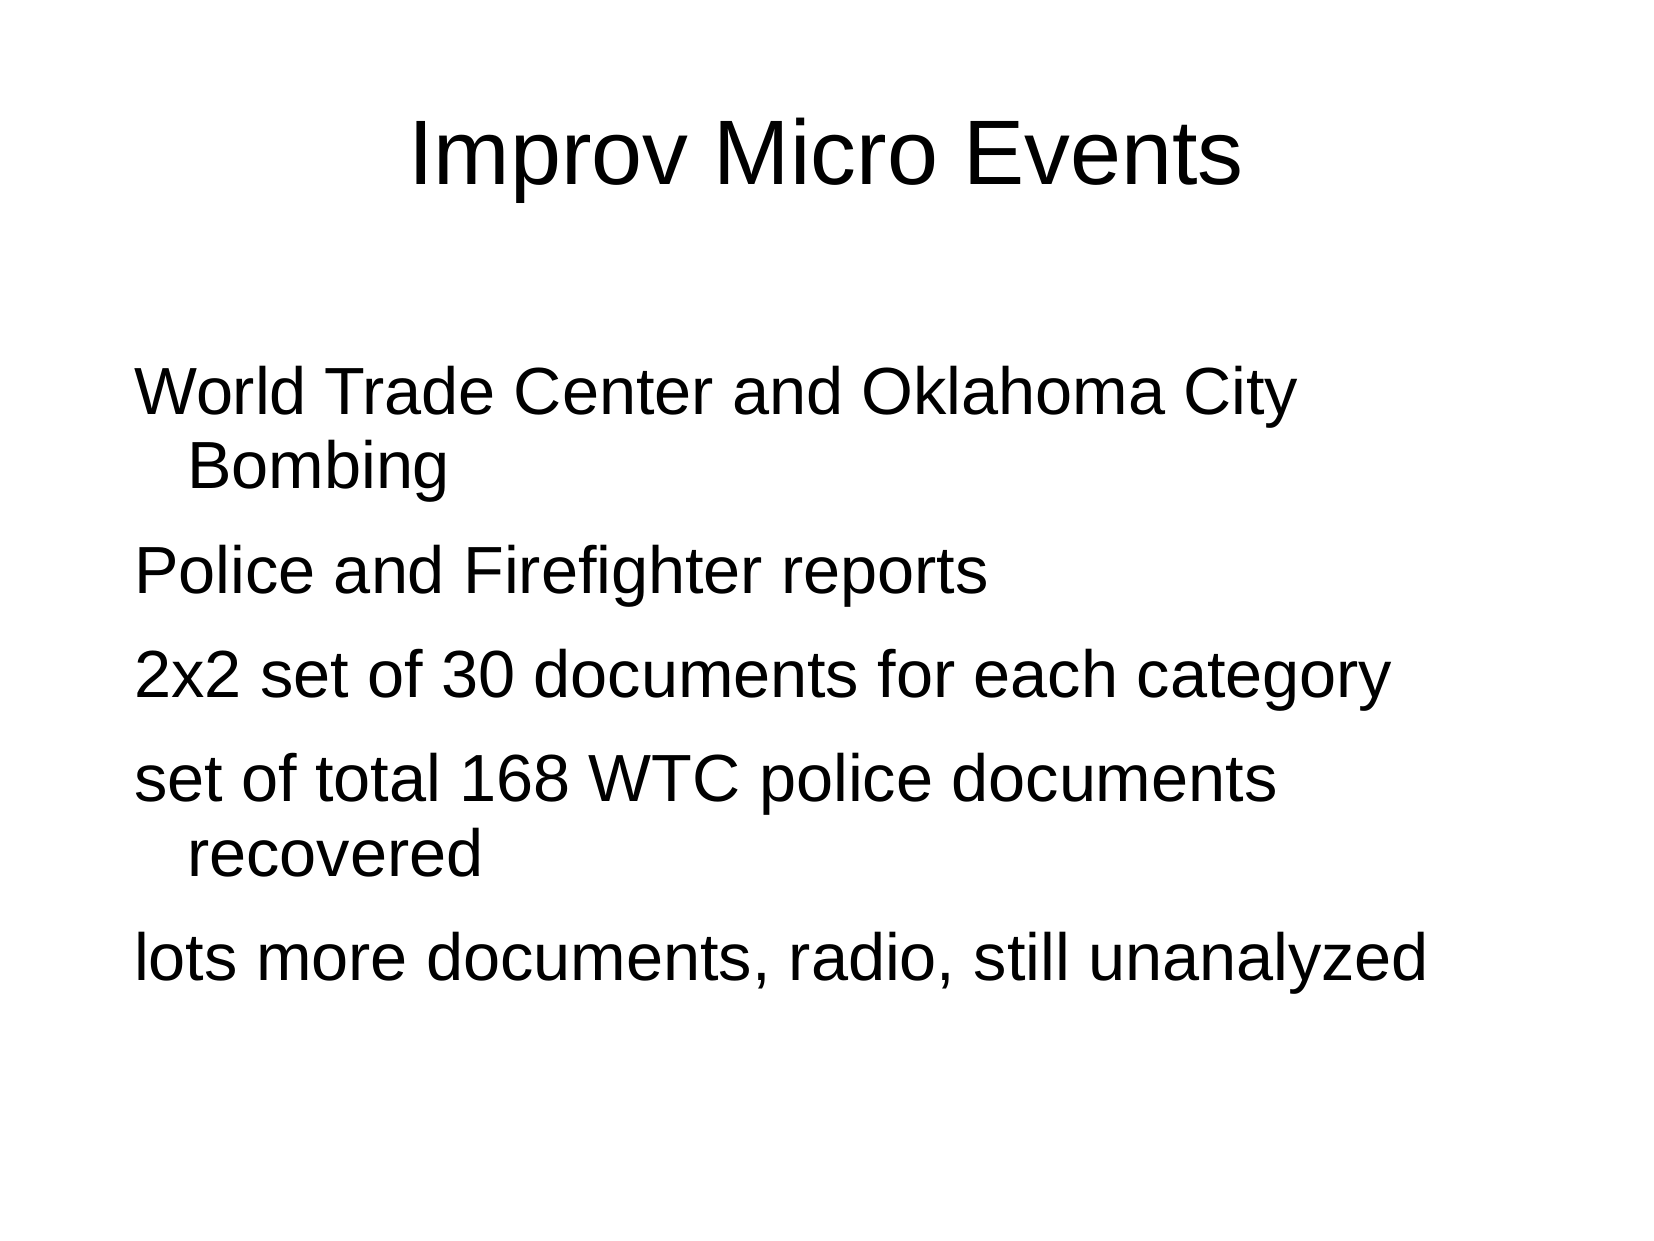

# Improv Micro Events
World Trade Center and Oklahoma City Bombing
Police and Firefighter reports
2x2 set of 30 documents for each category
set of total 168 WTC police documents recovered
lots more documents, radio, still unanalyzed